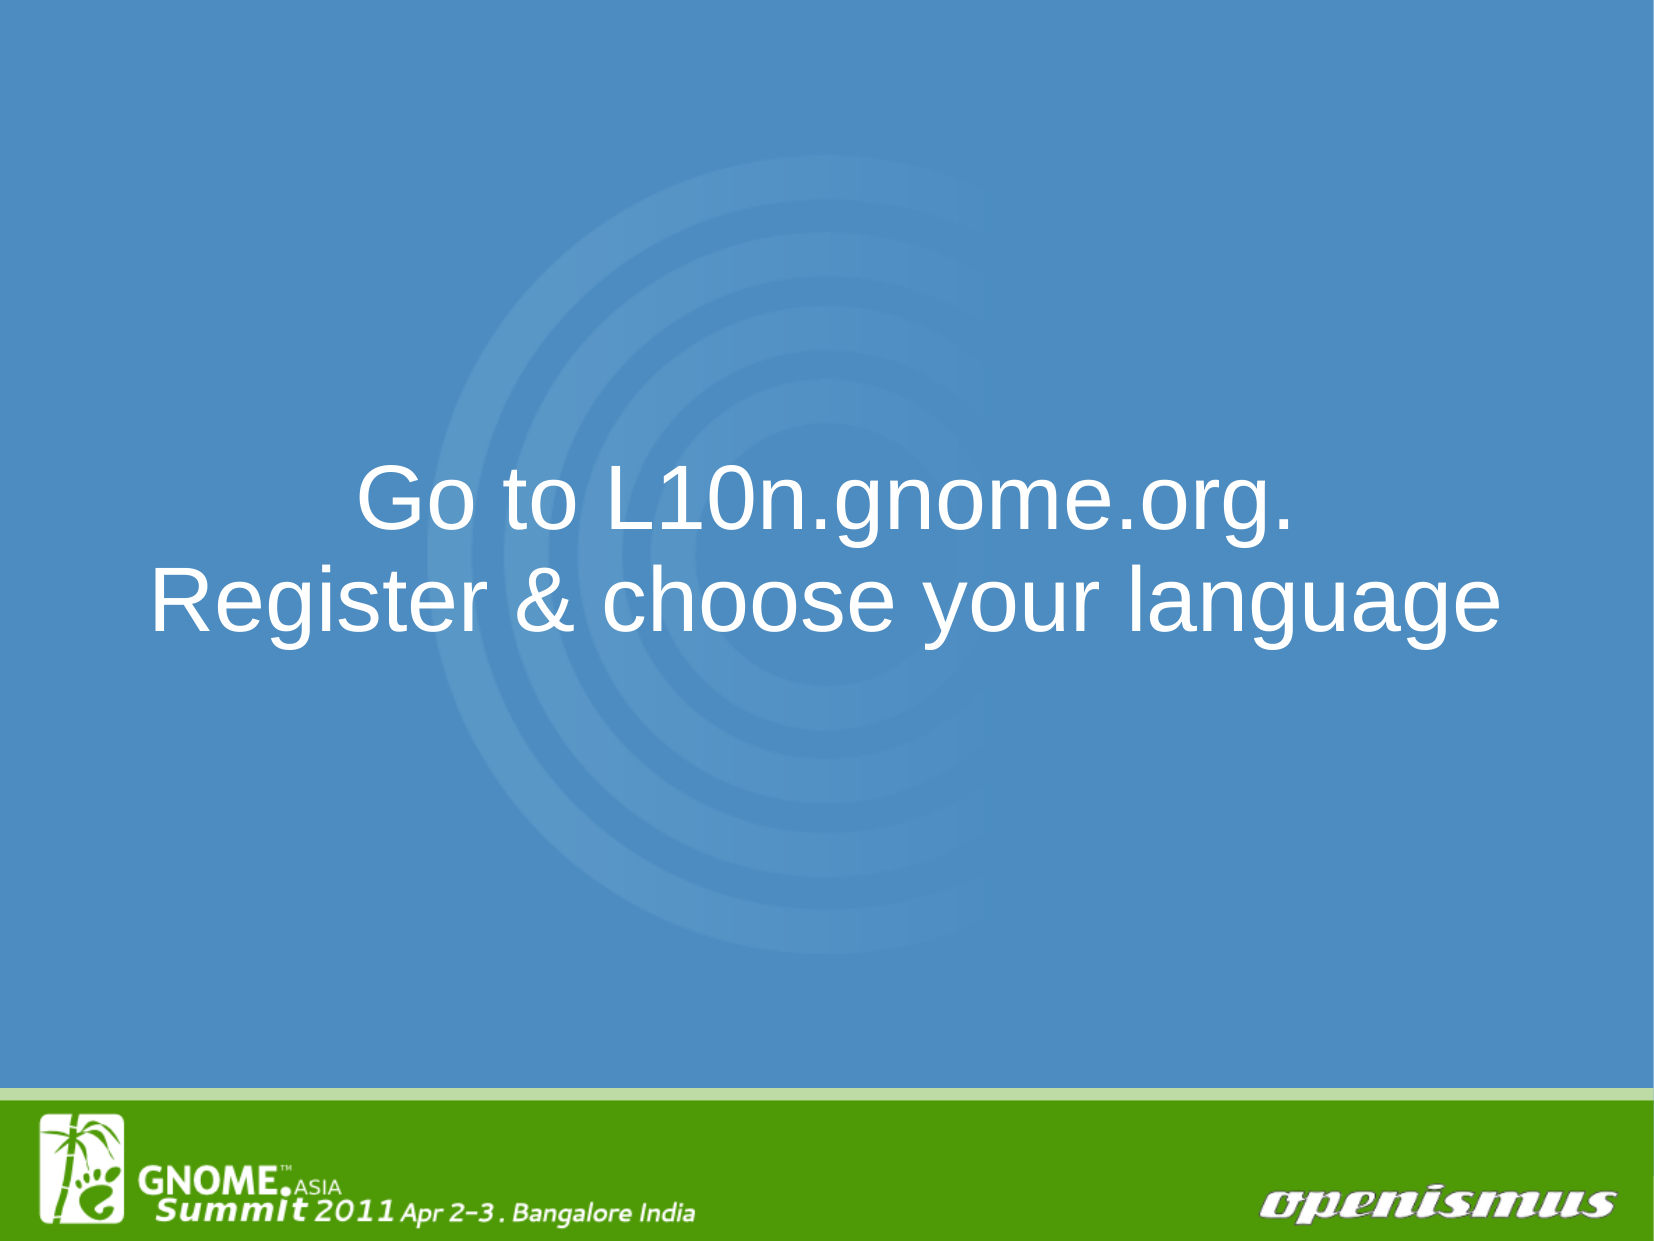

# Go to L10n.gnome.org. Register & choose your language